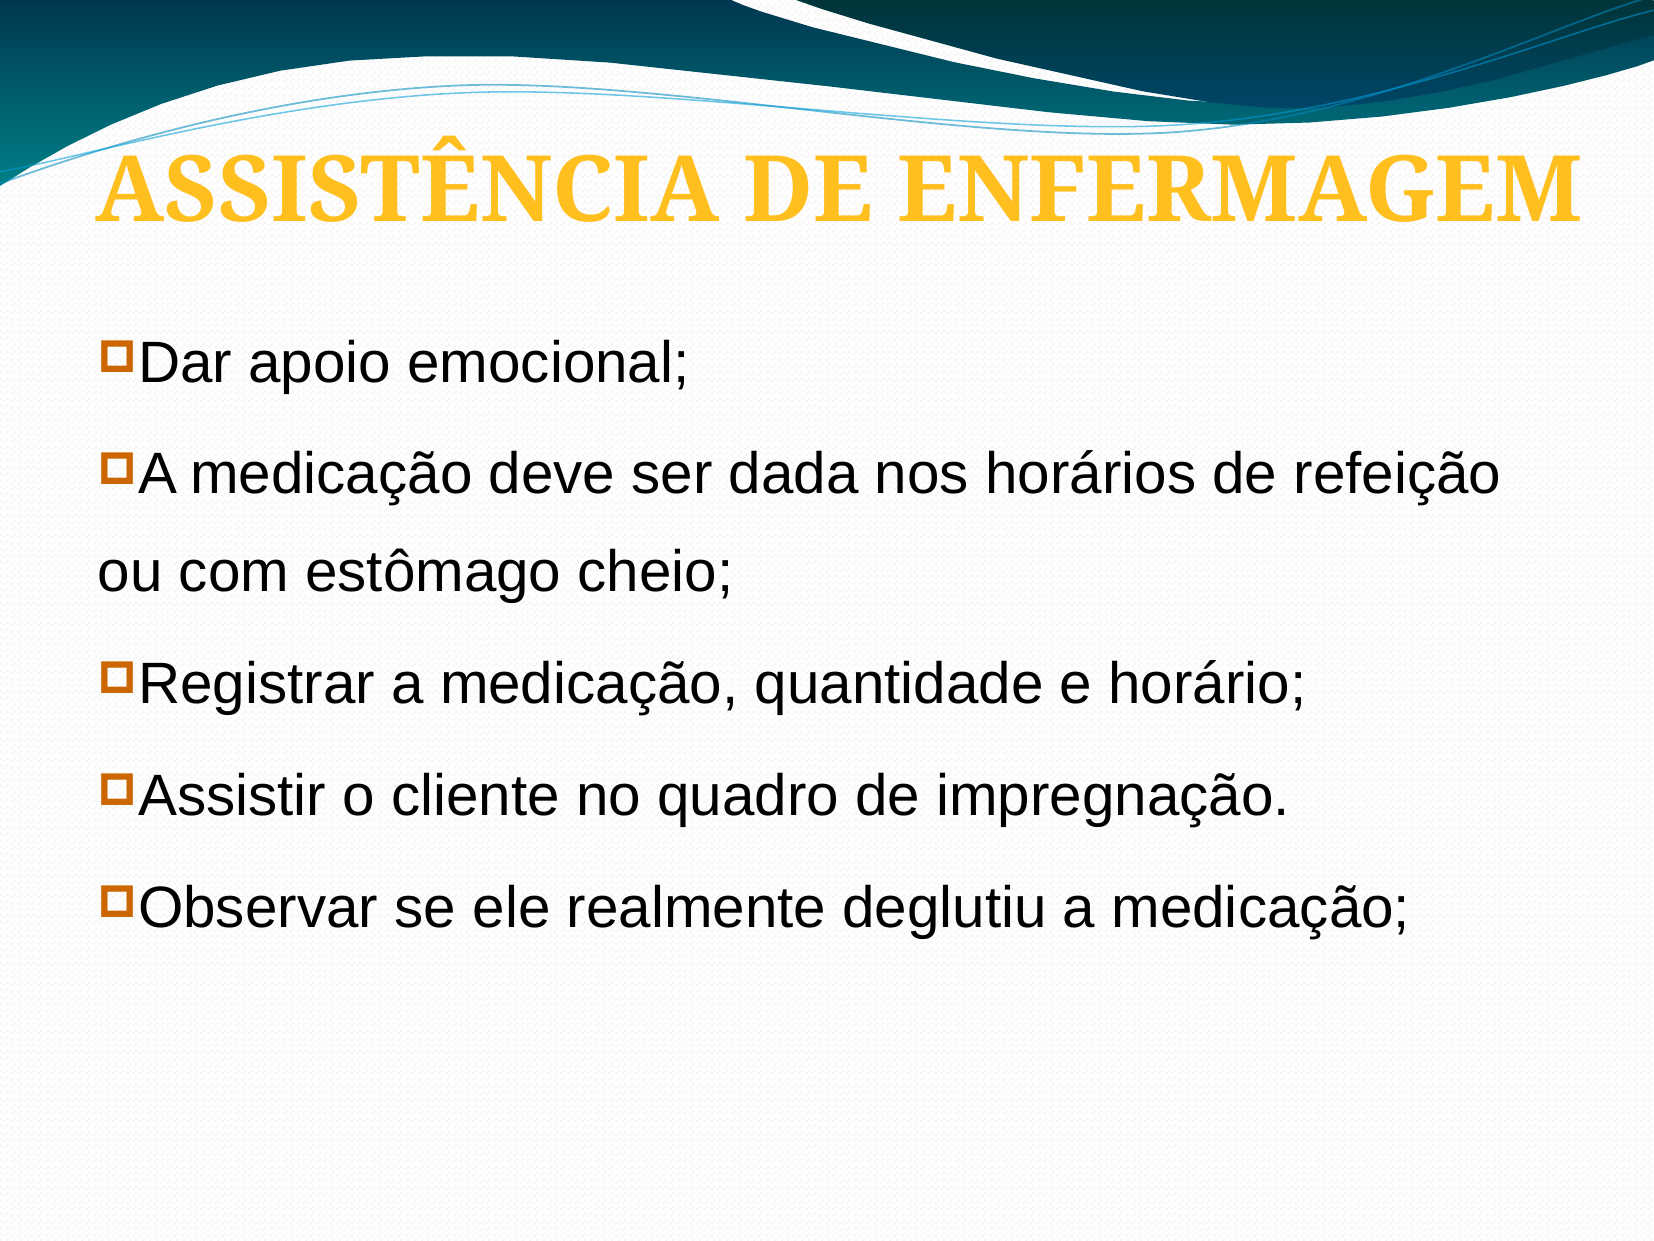

ASSISTÊNCIA DE ENFERMAGEM
Dar apoio emocional;
A medicação deve ser dada nos horários de refeição ou com estômago cheio;
Registrar a medicação, quantidade e horário;
Assistir o cliente no quadro de impregnação.
Observar se ele realmente deglutiu a medicação;